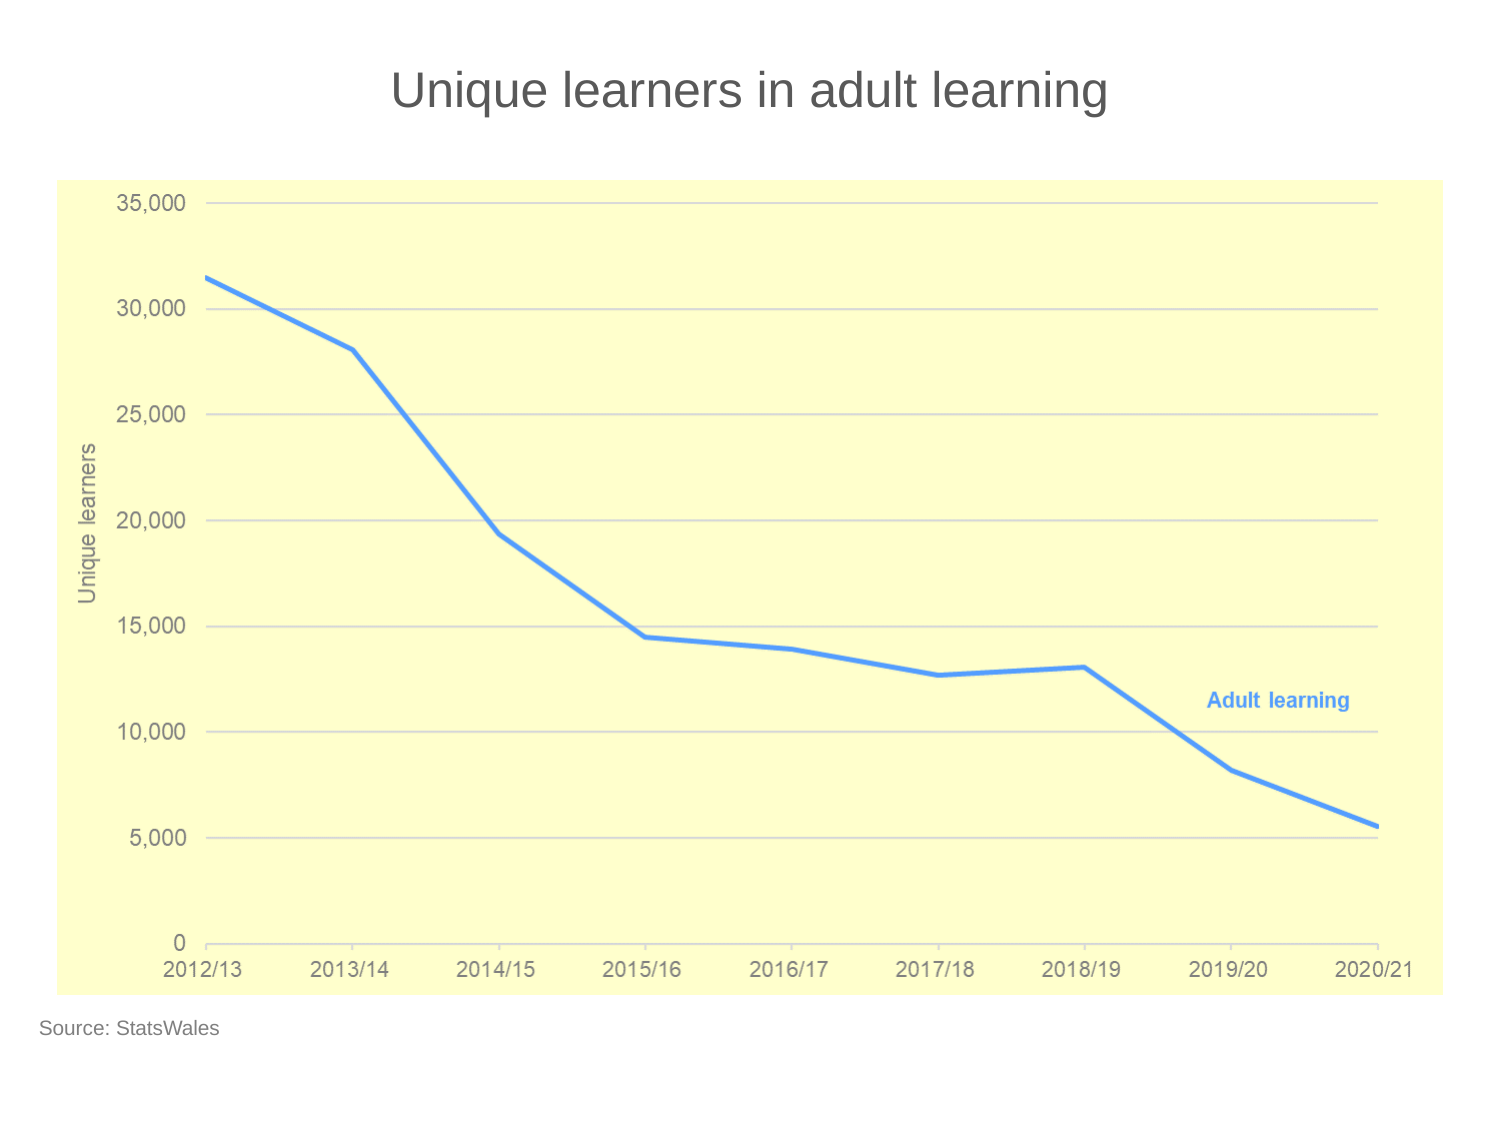

# Unique learners in adult learning
Source: StatsWales